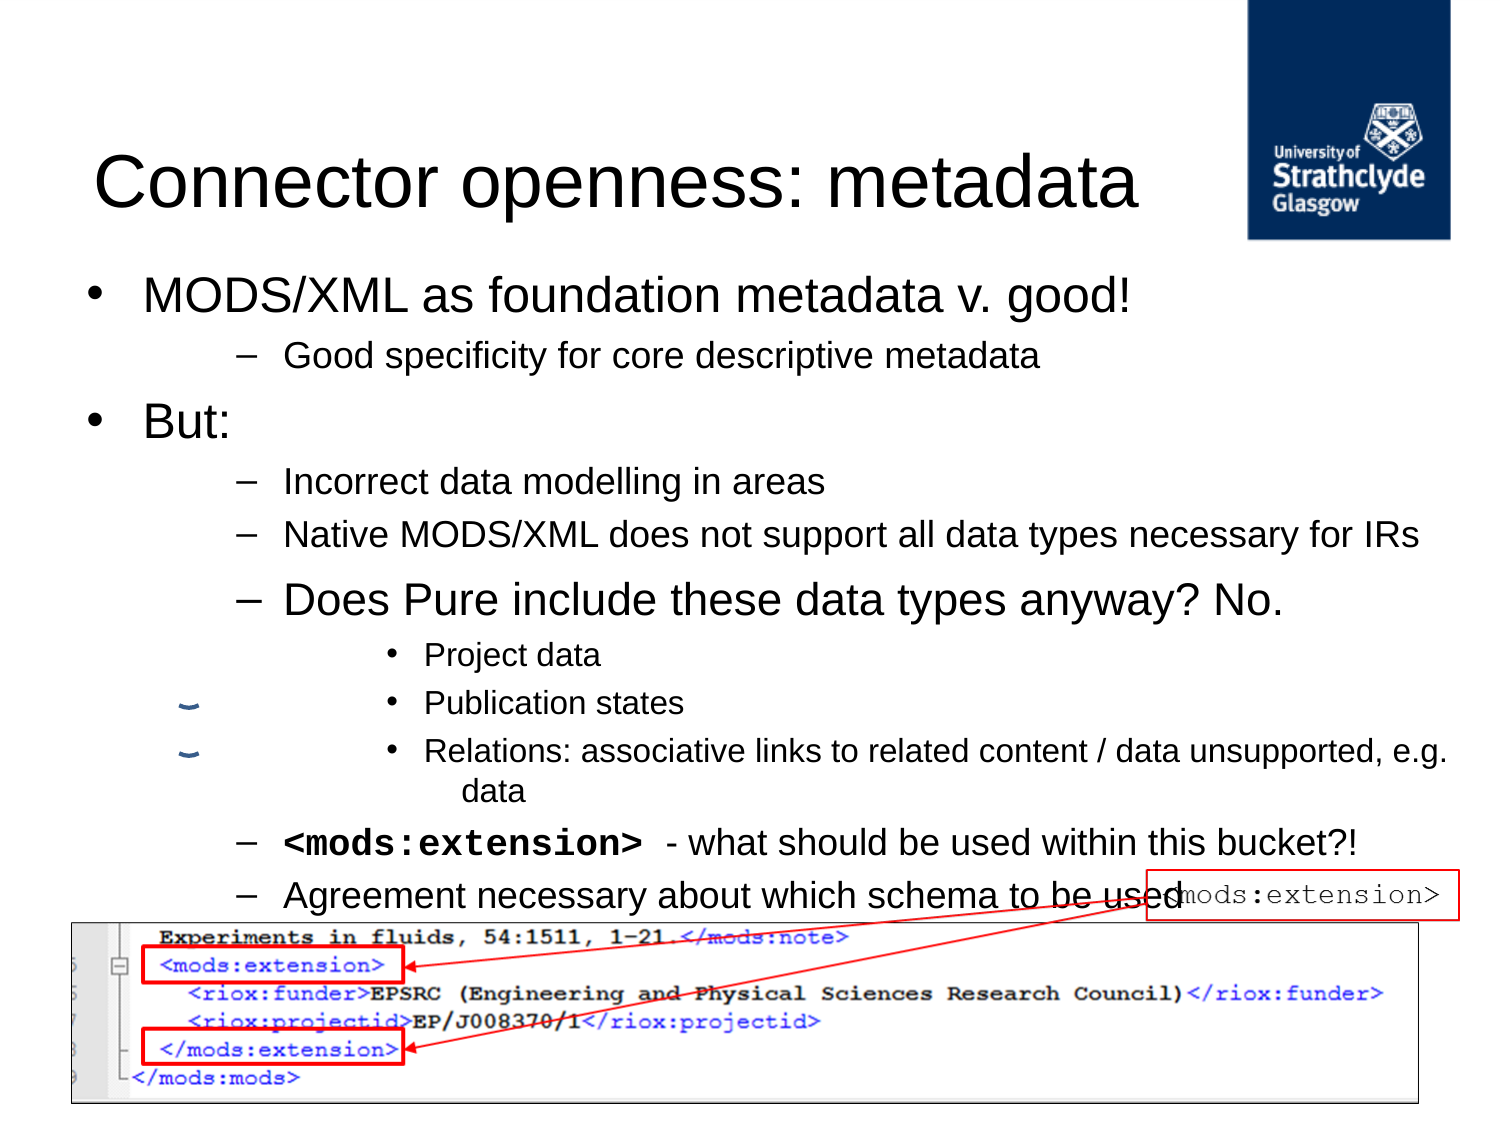

Connector openness: metadata
# MODS/XML as foundation metadata v. good!
Good specificity for core descriptive metadata
But:
Incorrect data modelling in areas
Native MODS/XML does not support all data types necessary for IRs
Does Pure include these data types anyway? No.
Project data
Publication states
Relations: associative links to related content / data unsupported, e.g. data
<mods:extension> - what should be used within this bucket?!
Agreement necessary about which schema to be used